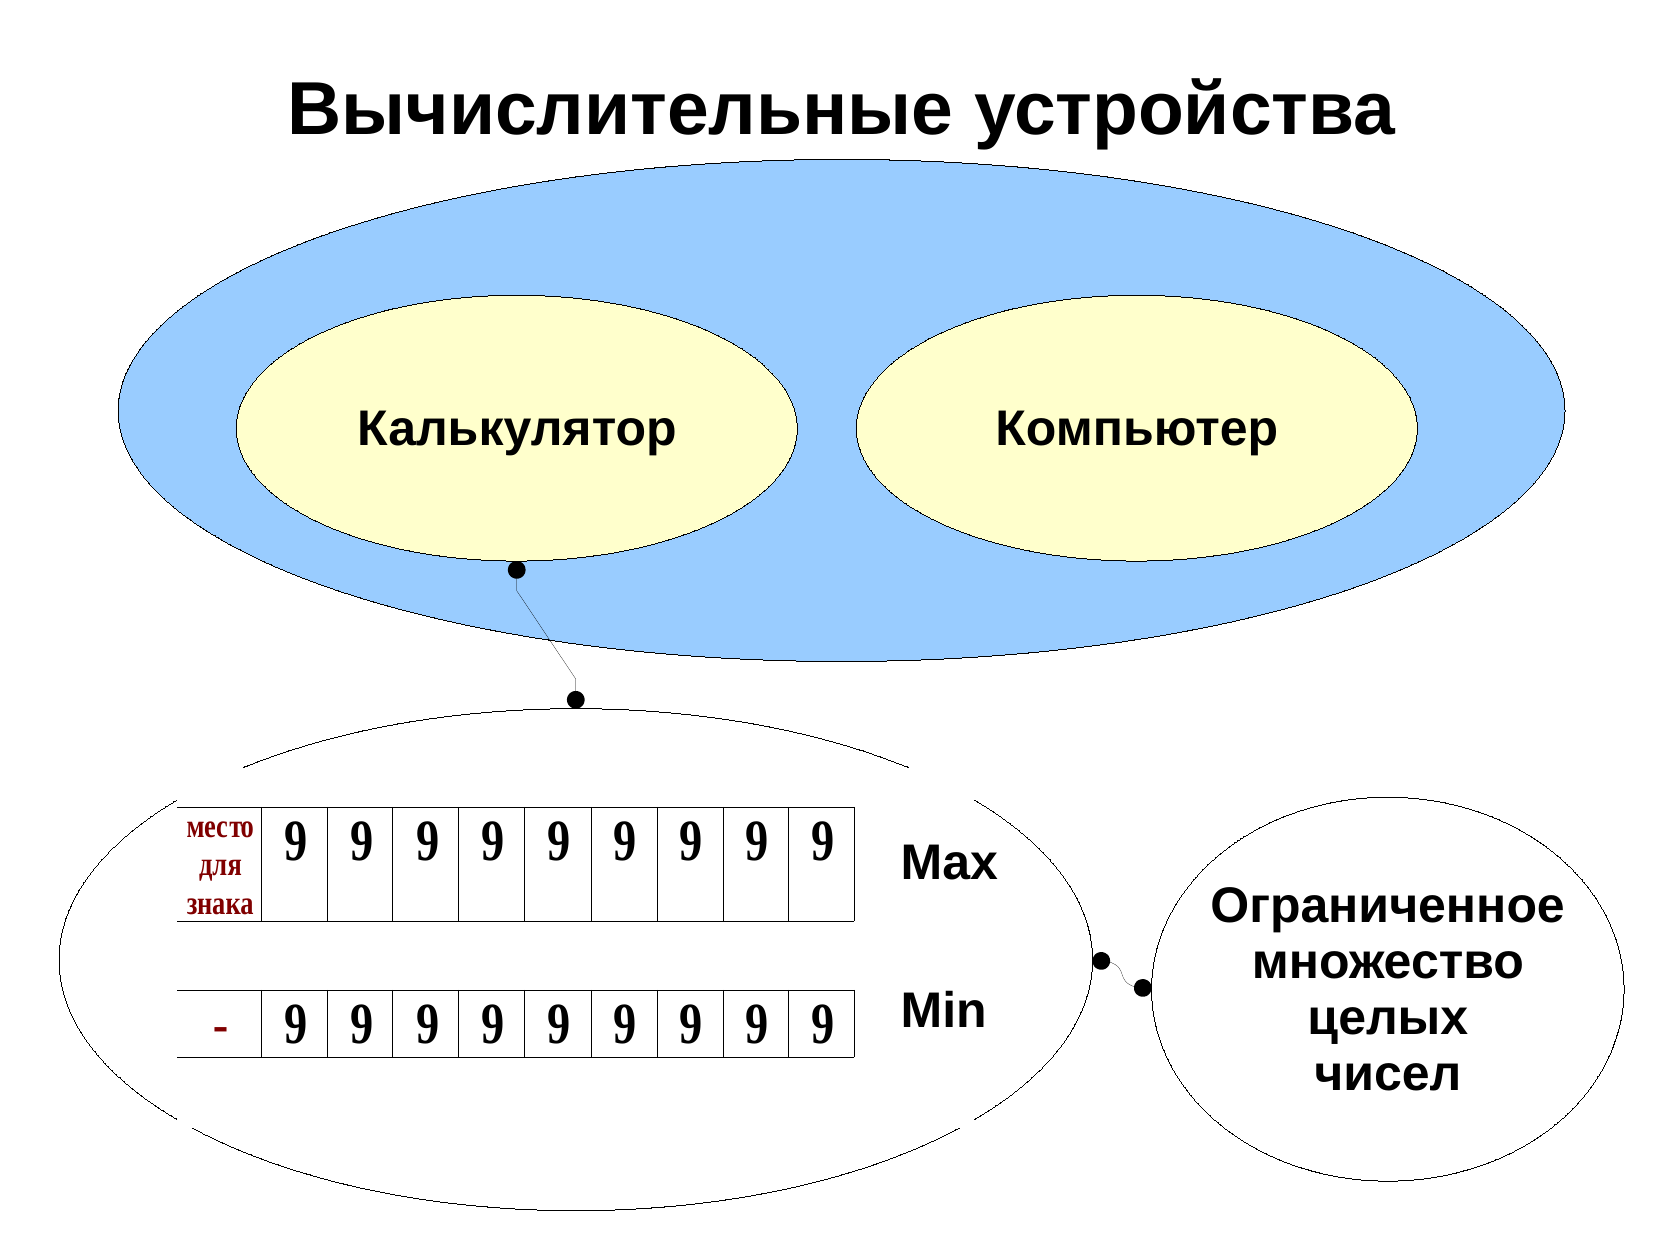

Вычислительные устройства
Калькулятор
Компьютер
Ограниченное
множество
целых
чисел
Max
Min